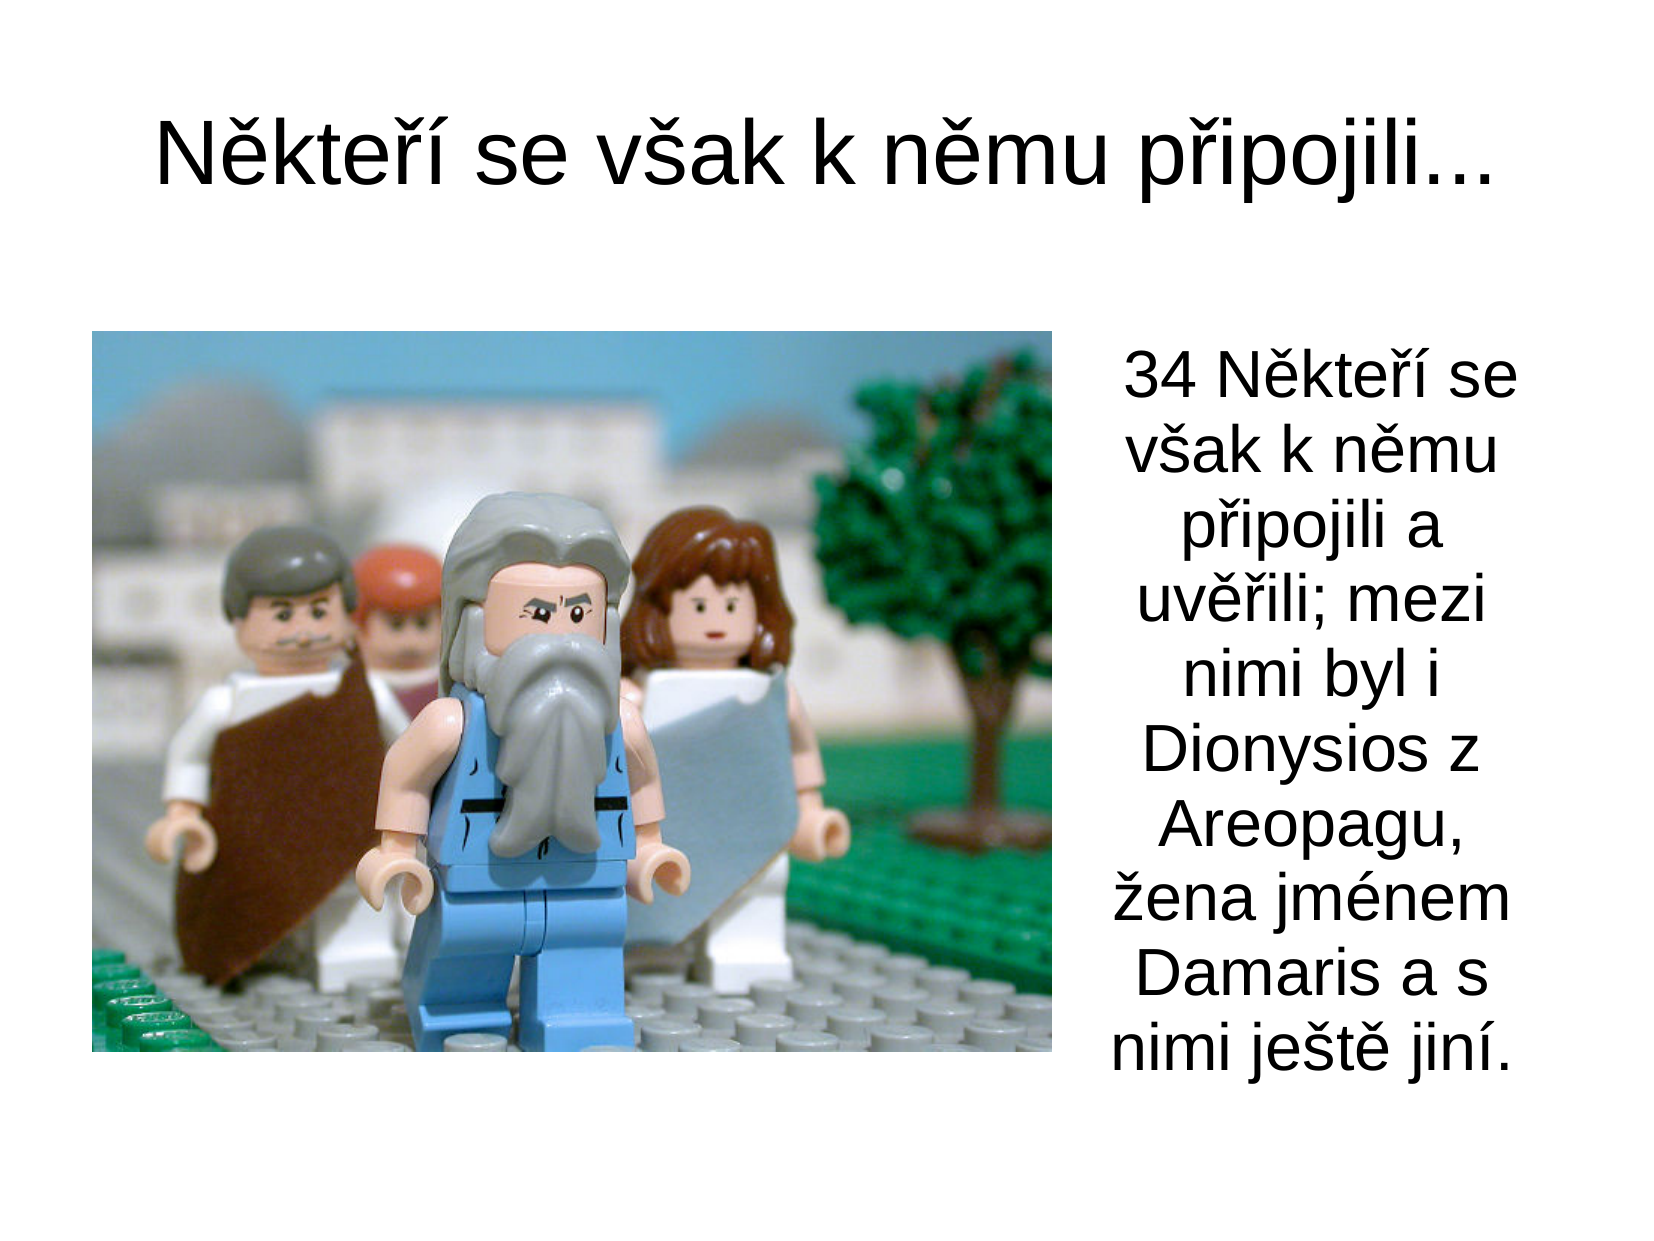

# Někteří se však k němu připojili...
 34 Někteří se však k němu připojili a uvěřili; mezi nimi byl i Dionysios z Areopagu, žena jménem Damaris a s nimi ještě jiní.